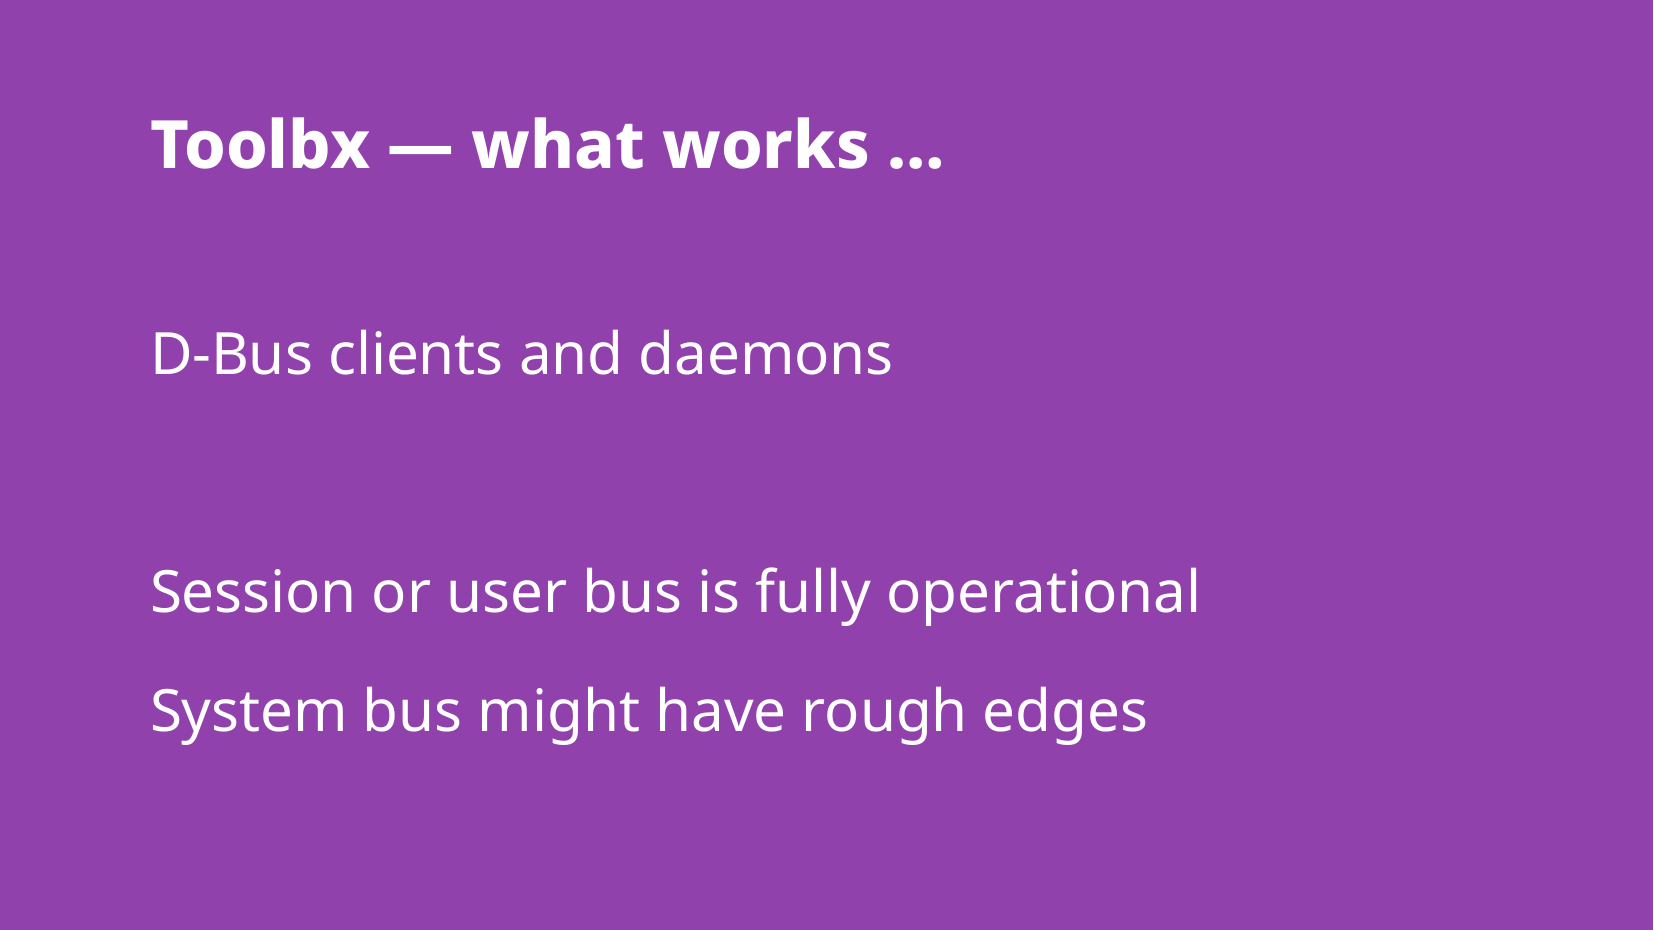

# Toolbx — what works …
D-Bus clients and daemons
Session or user bus is fully operational
System bus might have rough edges